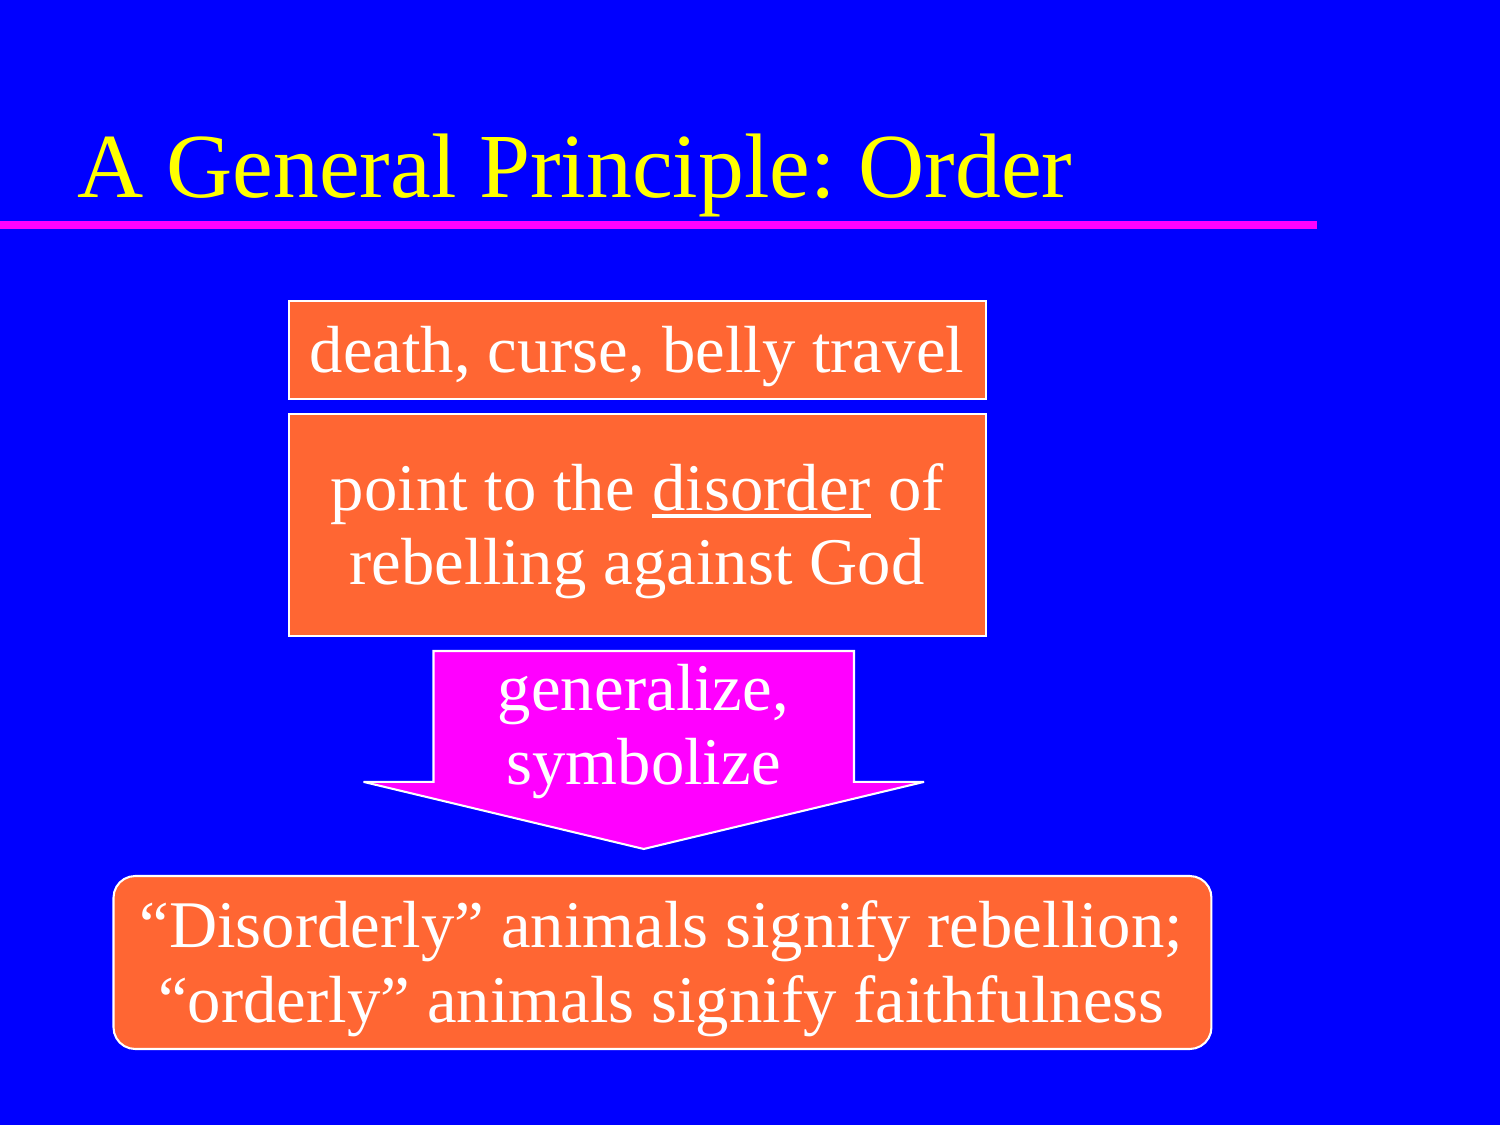

# A General Principle: Order
death, curse, belly travel
point to the disorder of
rebelling against God
generalize,
symbolize
“Disorderly” animals signify rebellion;
“orderly” animals signify faithfulness